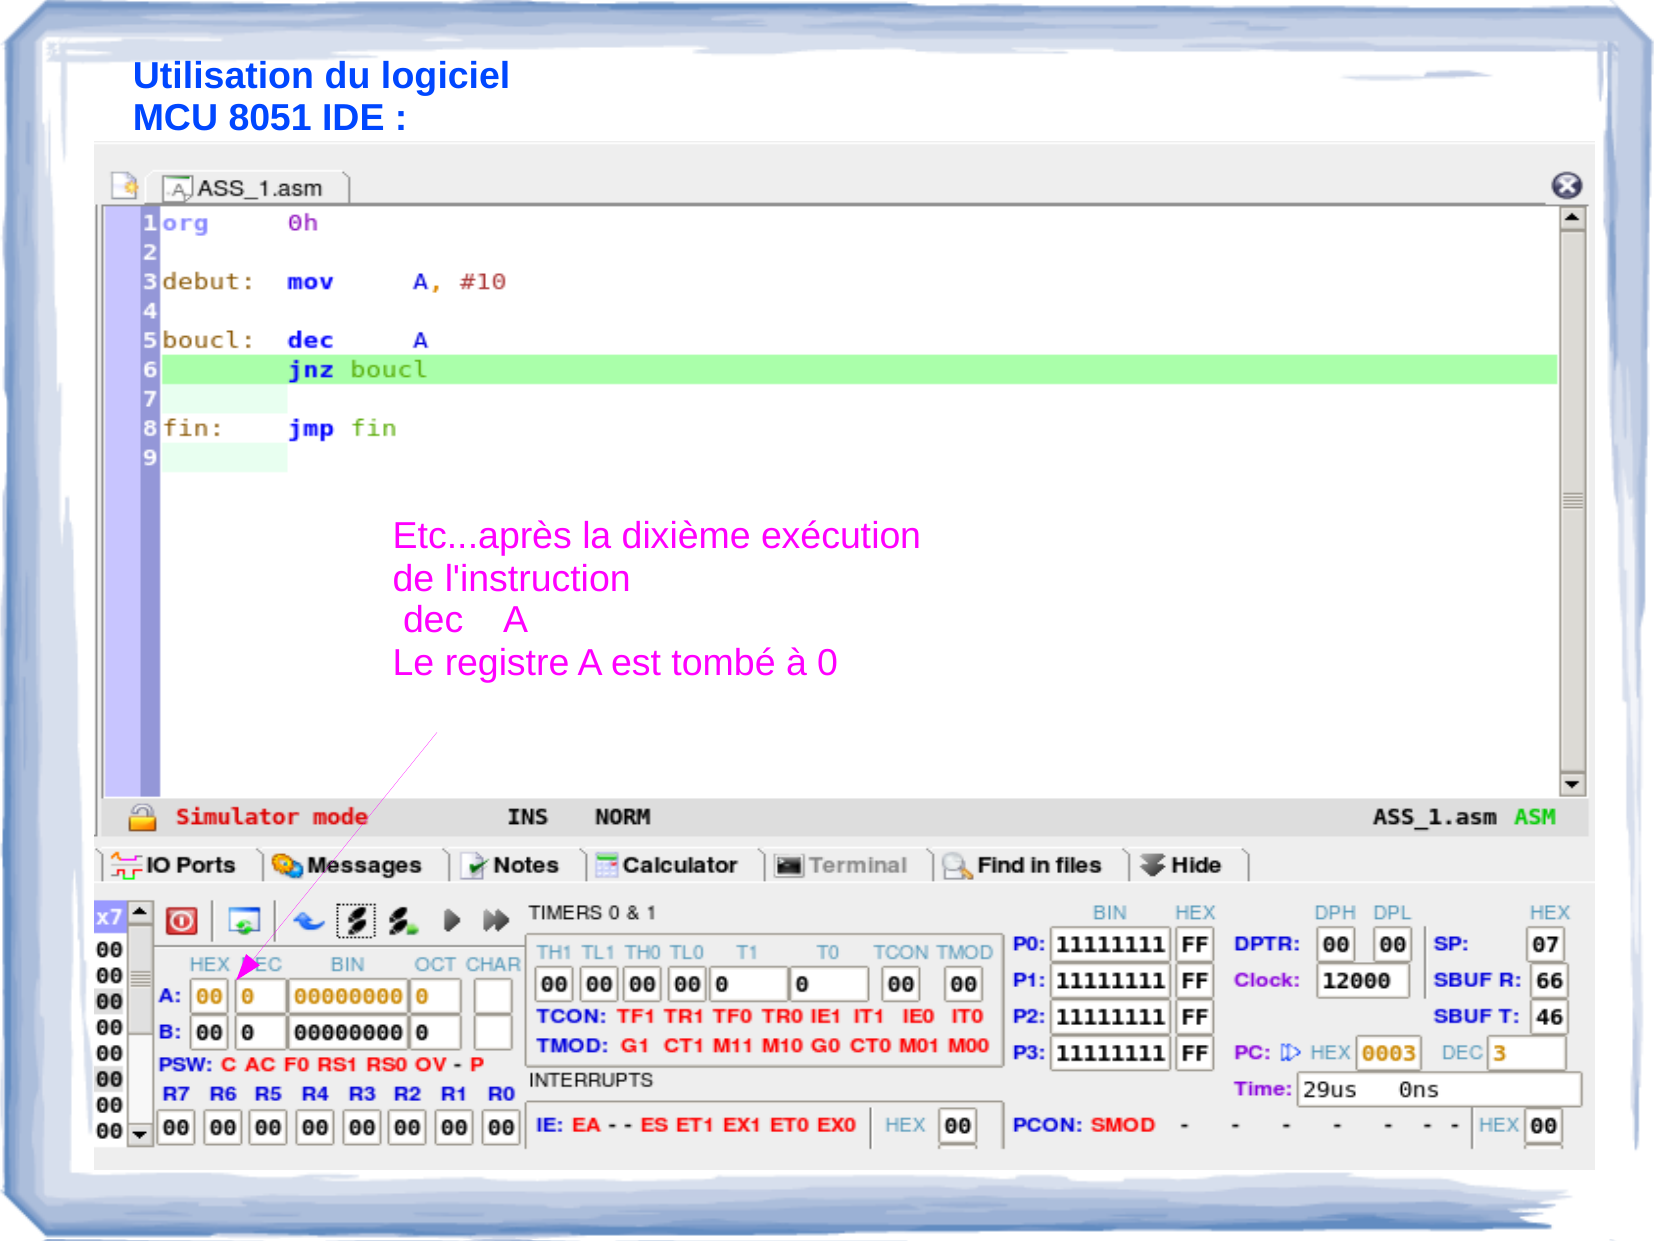

Utilisation du logiciel
MCU 8051 IDE :
Etc...après la dixième exécution de l'instruction
 dec A
Le registre A est tombé à 0
37